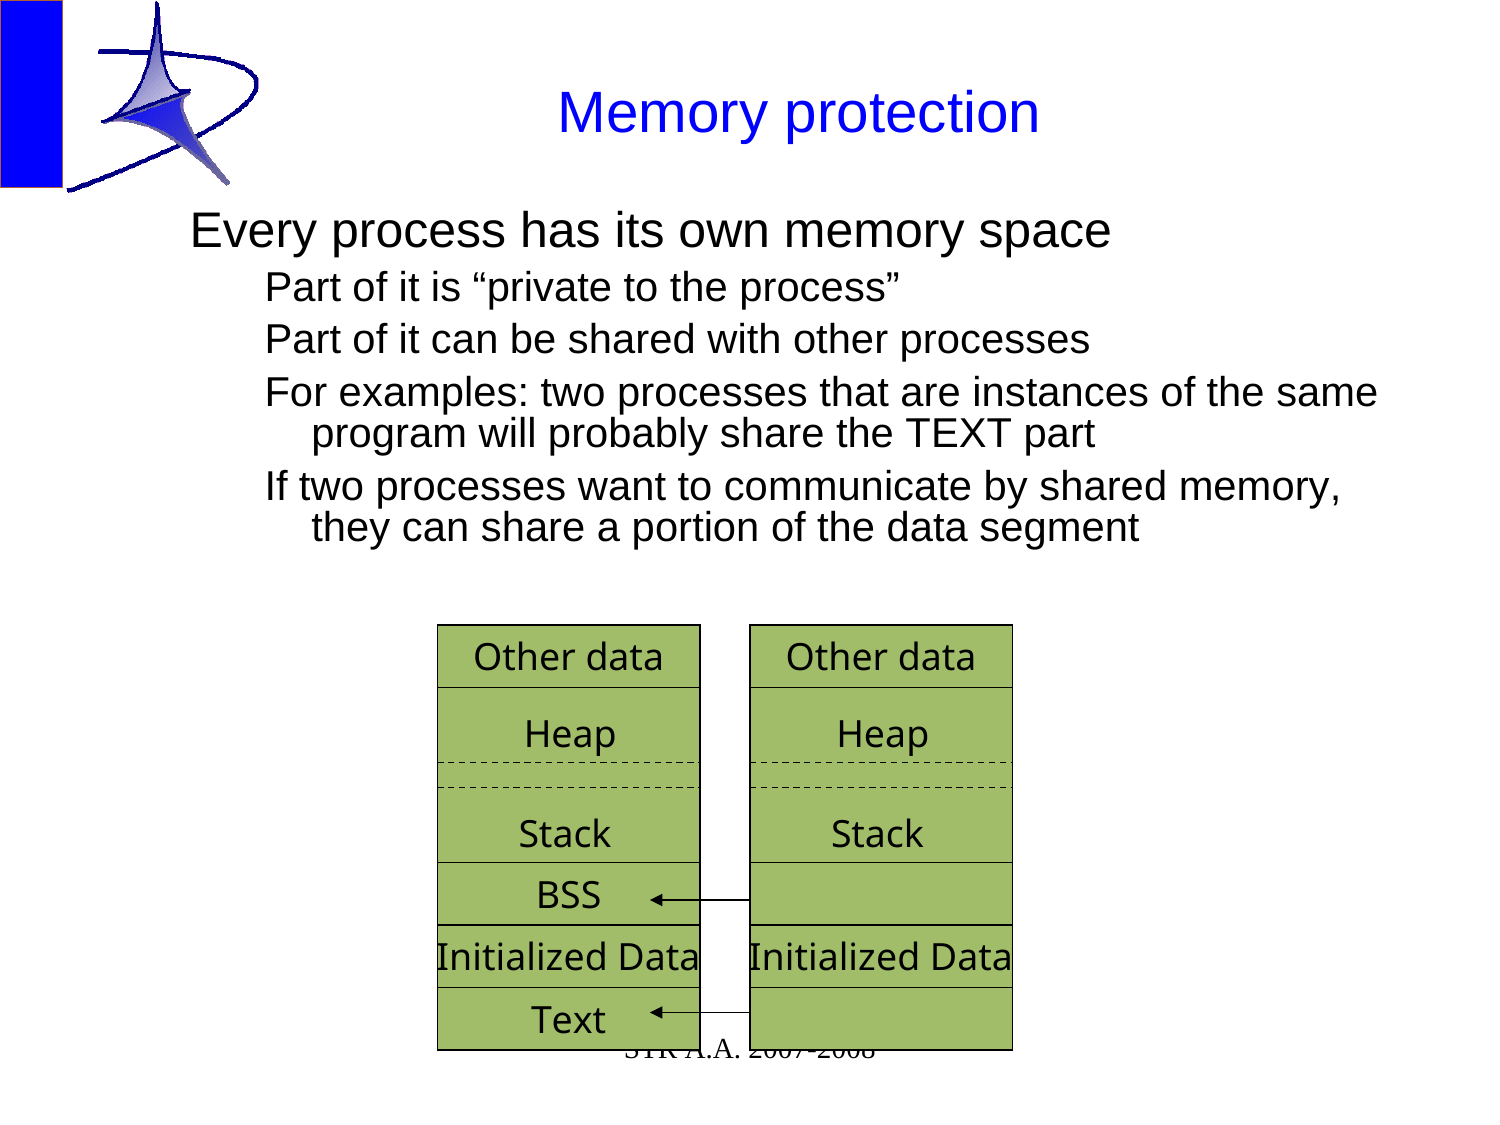

# Memory protection
Every process has its own memory space
Part of it is “private to the process”
Part of it can be shared with other processes
For examples: two processes that are instances of the same program will probably share the TEXT part
If two processes want to communicate by shared memory, they can share a portion of the data segment
Other data
Other data
Heap
Heap
Stack
Stack
BSS
Initialized Data
Initialized Data
Text
STR A.A. 2007-2008